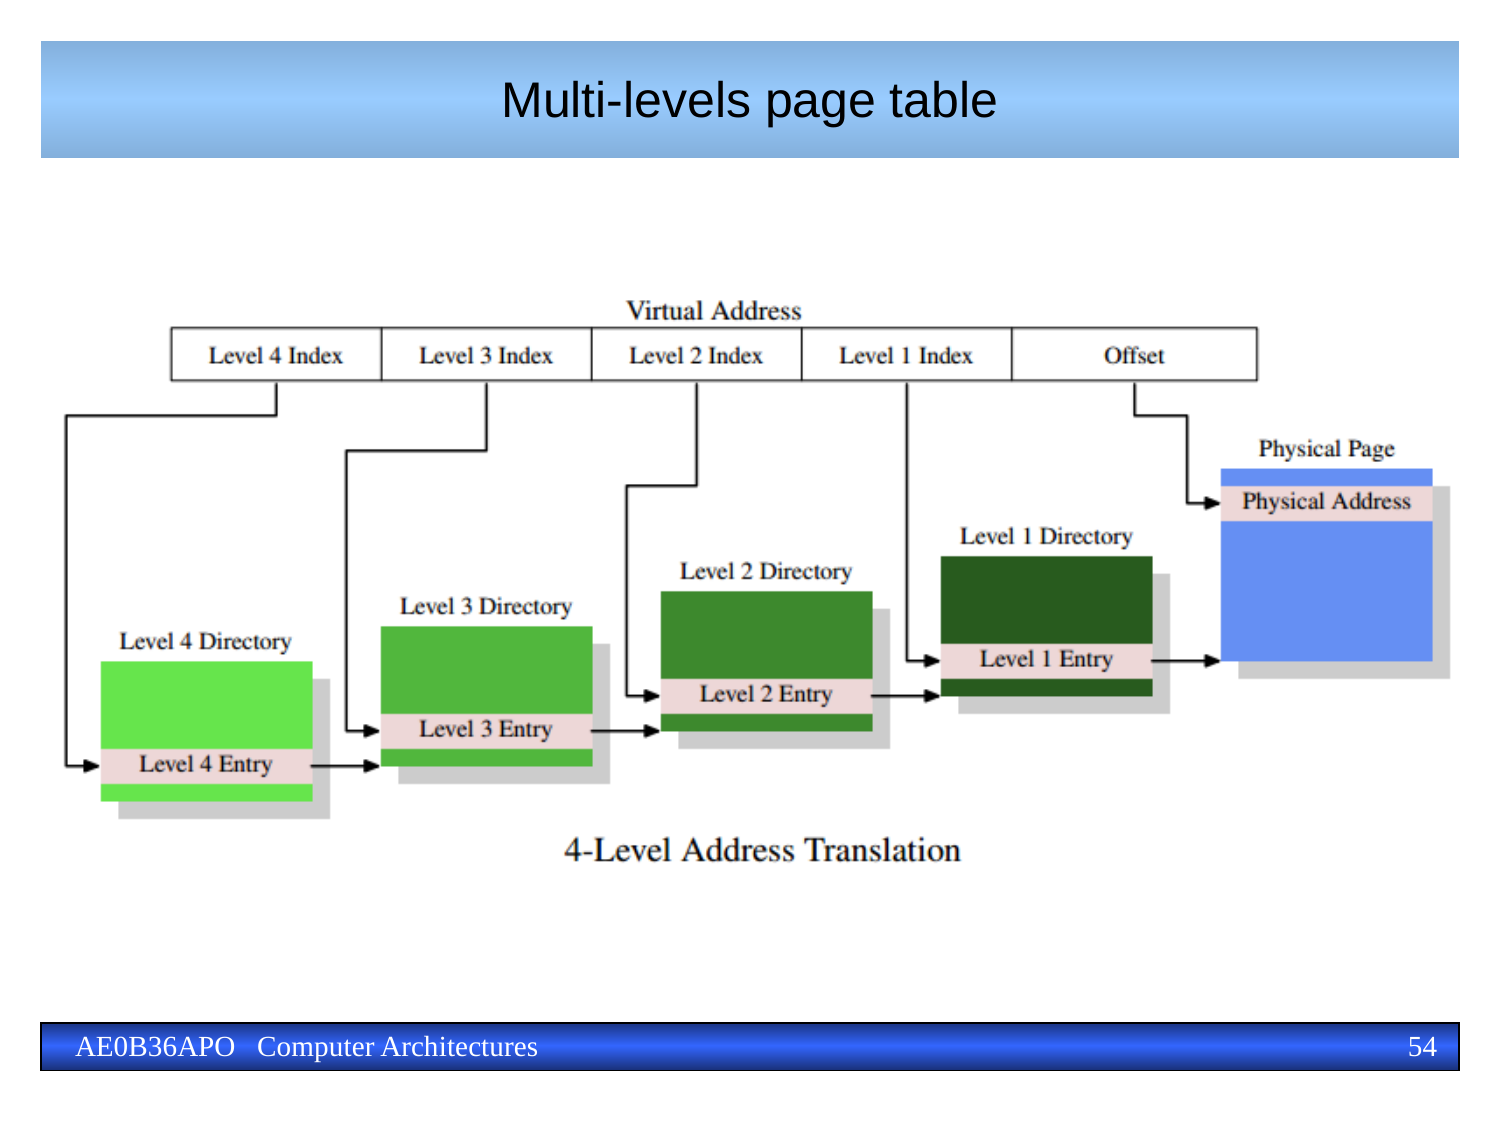

# Multi-levels page table
AE0B36APO Computer Architectures
54